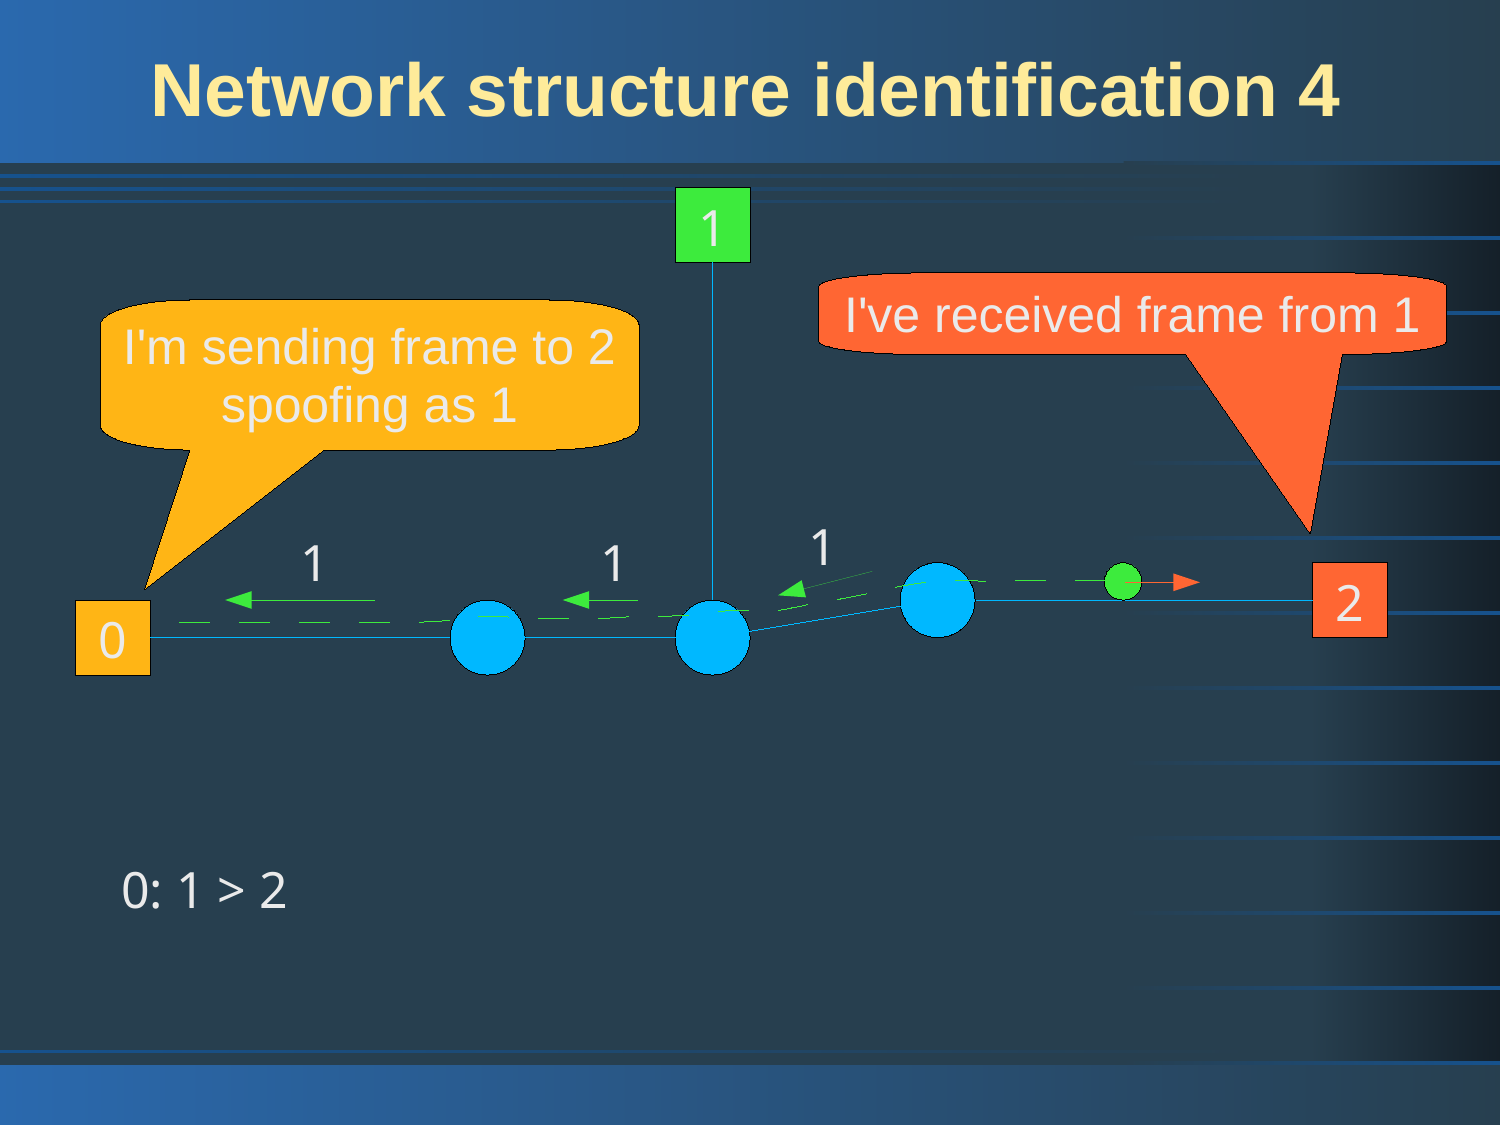

# Network structure identification 4
1
I've received frame from 1
I'm sending frame to 2 spoofing as 1
1
1
1
2
0
0: 1 > 2